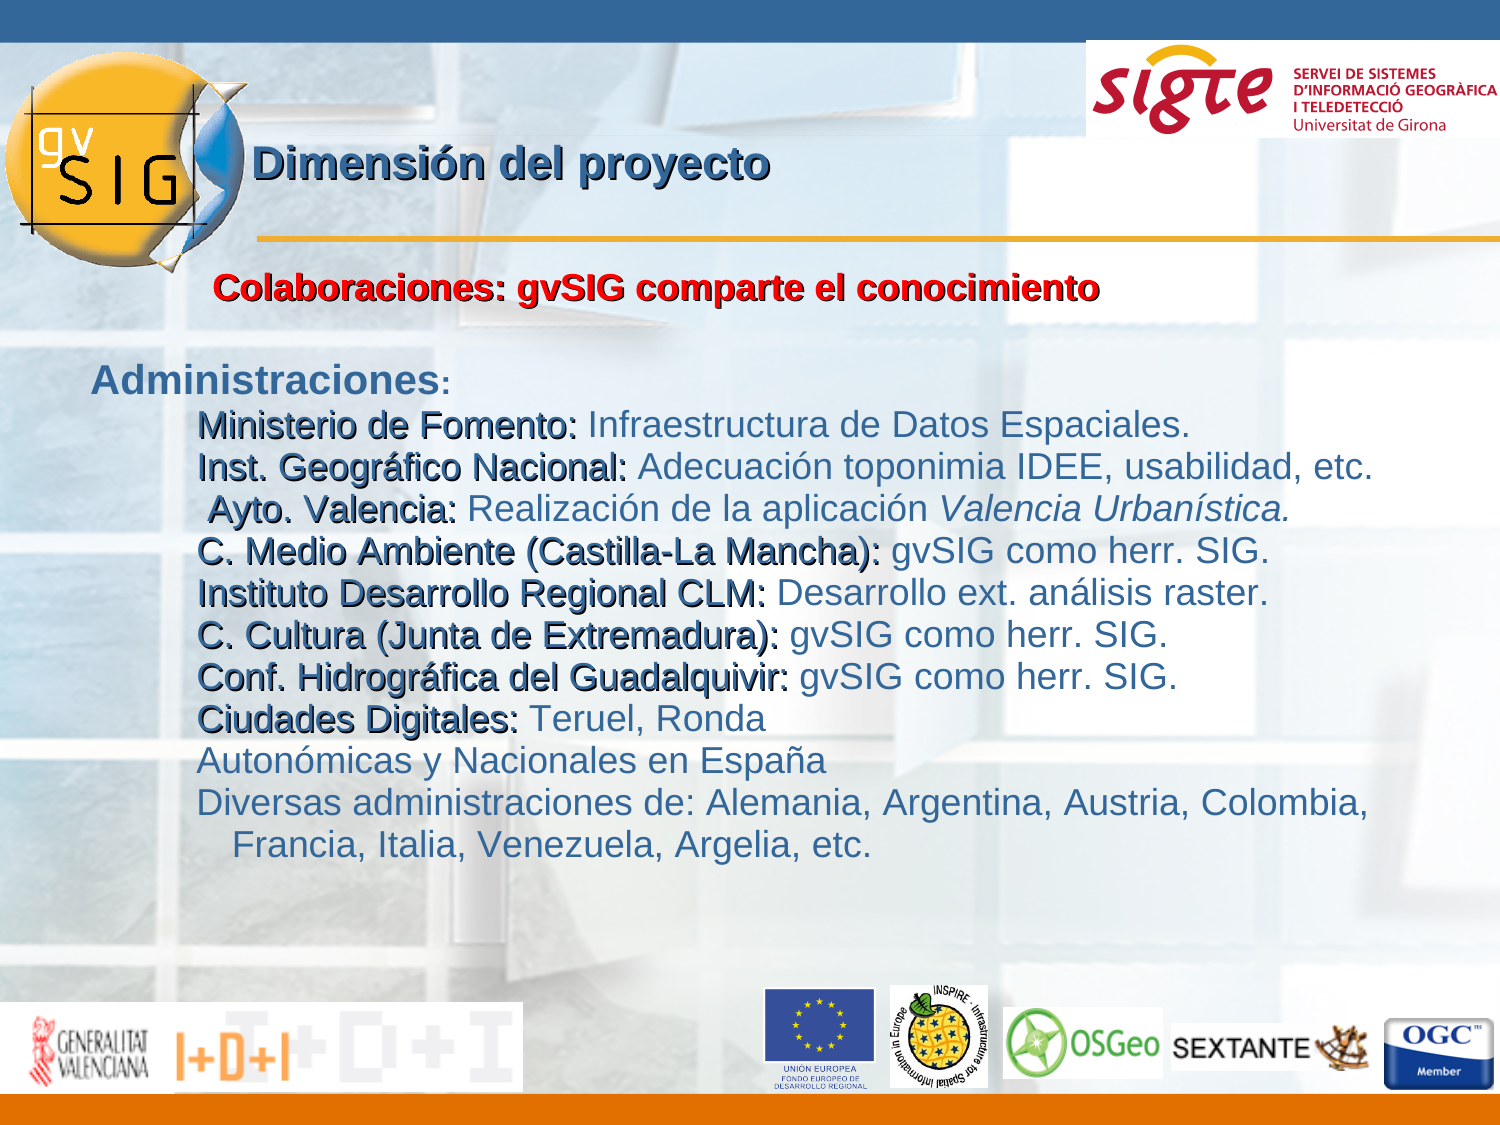

Dimensión del proyecto
Colaboraciones
Colaboraciones: gvSIG comparte el conocimiento
Administraciones:
Ministerio de Fomento: Infraestructura de Datos Espaciales.
Inst. Geográfico Nacional: Adecuación toponimia IDEE, usabilidad, etc.
 Ayto. Valencia: Realización de la aplicación Valencia Urbanística.
C. Medio Ambiente (Castilla-La Mancha): gvSIG como herr. SIG.
Instituto Desarrollo Regional CLM: Desarrollo ext. análisis raster.
C. Cultura (Junta de Extremadura): gvSIG como herr. SIG.
Conf. Hidrográfica del Guadalquivir: gvSIG como herr. SIG.
Ciudades Digitales: Teruel, Ronda
Autonómicas y Nacionales en España
Diversas administraciones de: Alemania, Argentina, Austria, Colombia, Francia, Italia, Venezuela, Argelia, etc.